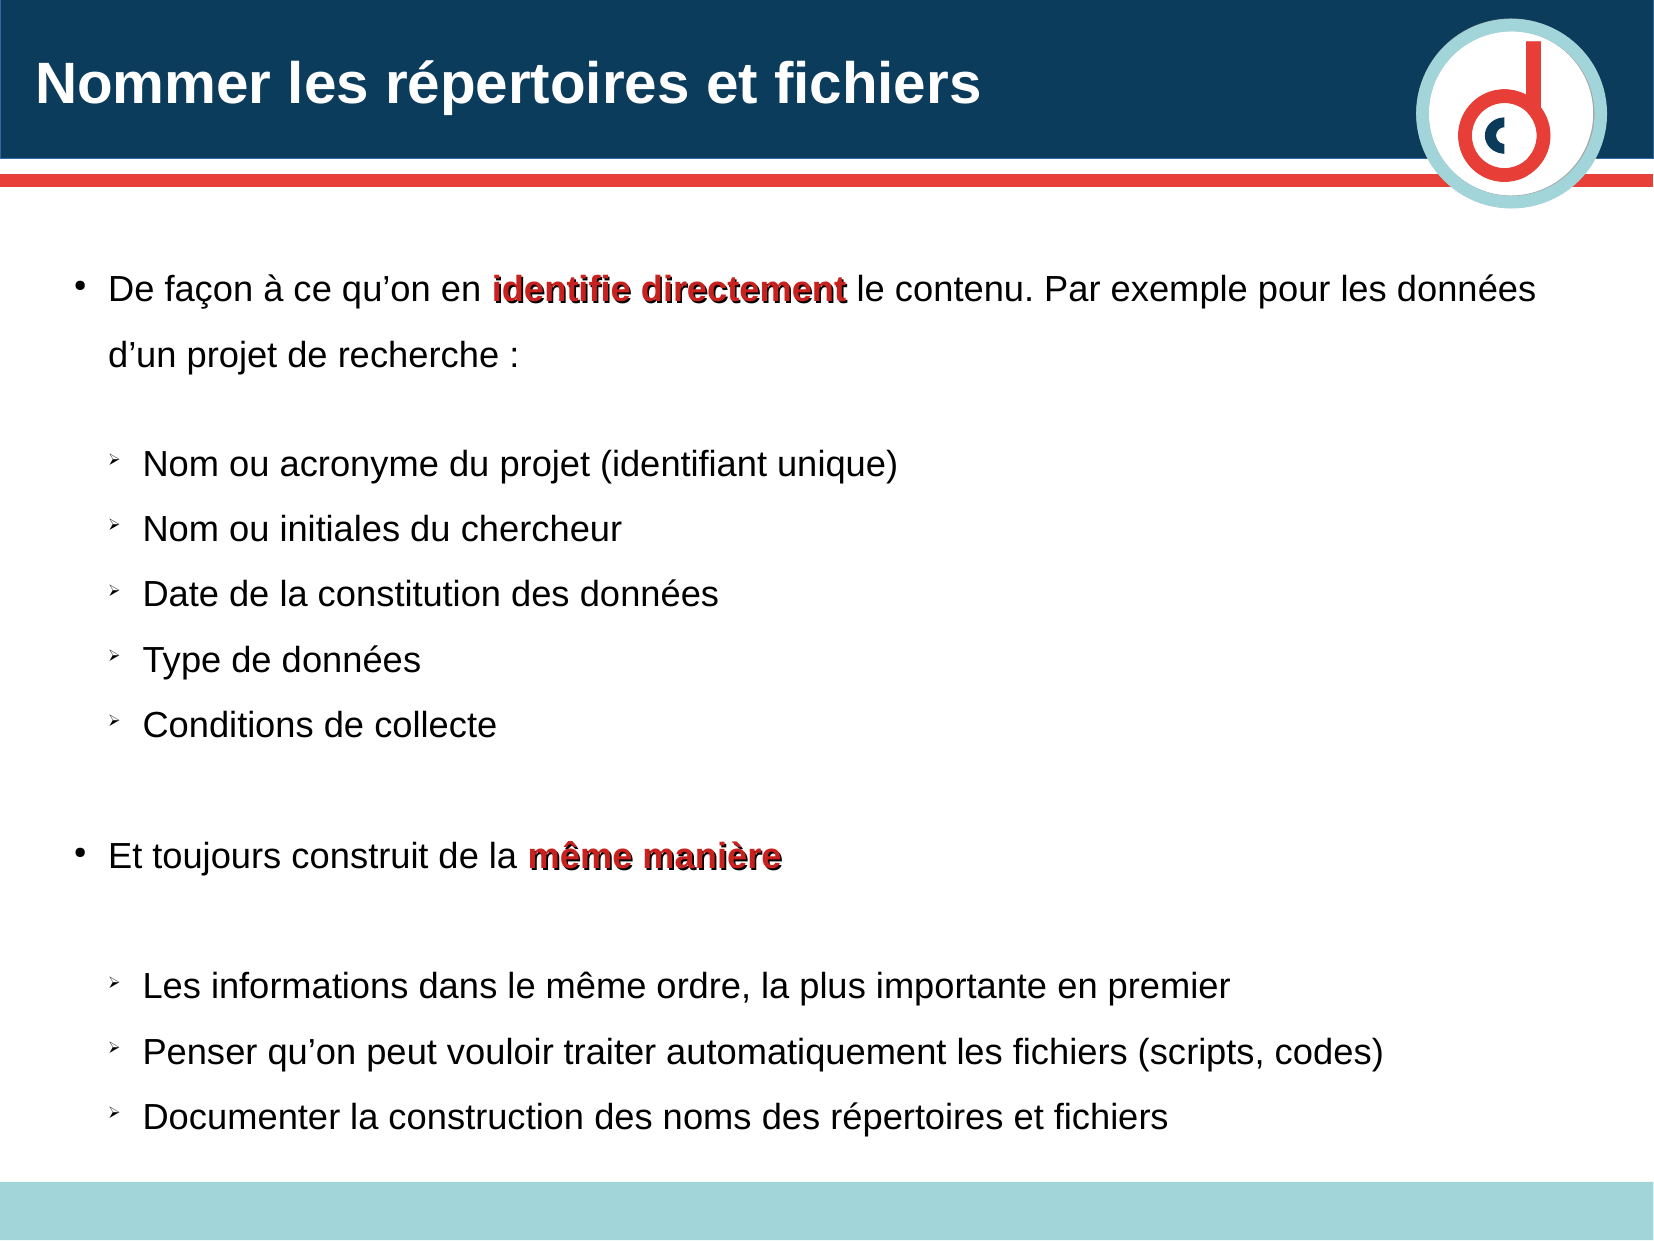

# Nommer les répertoires et fichiers
De façon à ce qu’on en identifie directement le contenu. Par exemple pour les données d’un projet de recherche :
Nom ou acronyme du projet (identifiant unique)
Nom ou initiales du chercheur
Date de la constitution des données
Type de données
Conditions de collecte
Et toujours construit de la même manière
Les informations dans le même ordre, la plus importante en premier
Penser qu’on peut vouloir traiter automatiquement les fichiers (scripts, codes)
Documenter la construction des noms des répertoires et fichiers